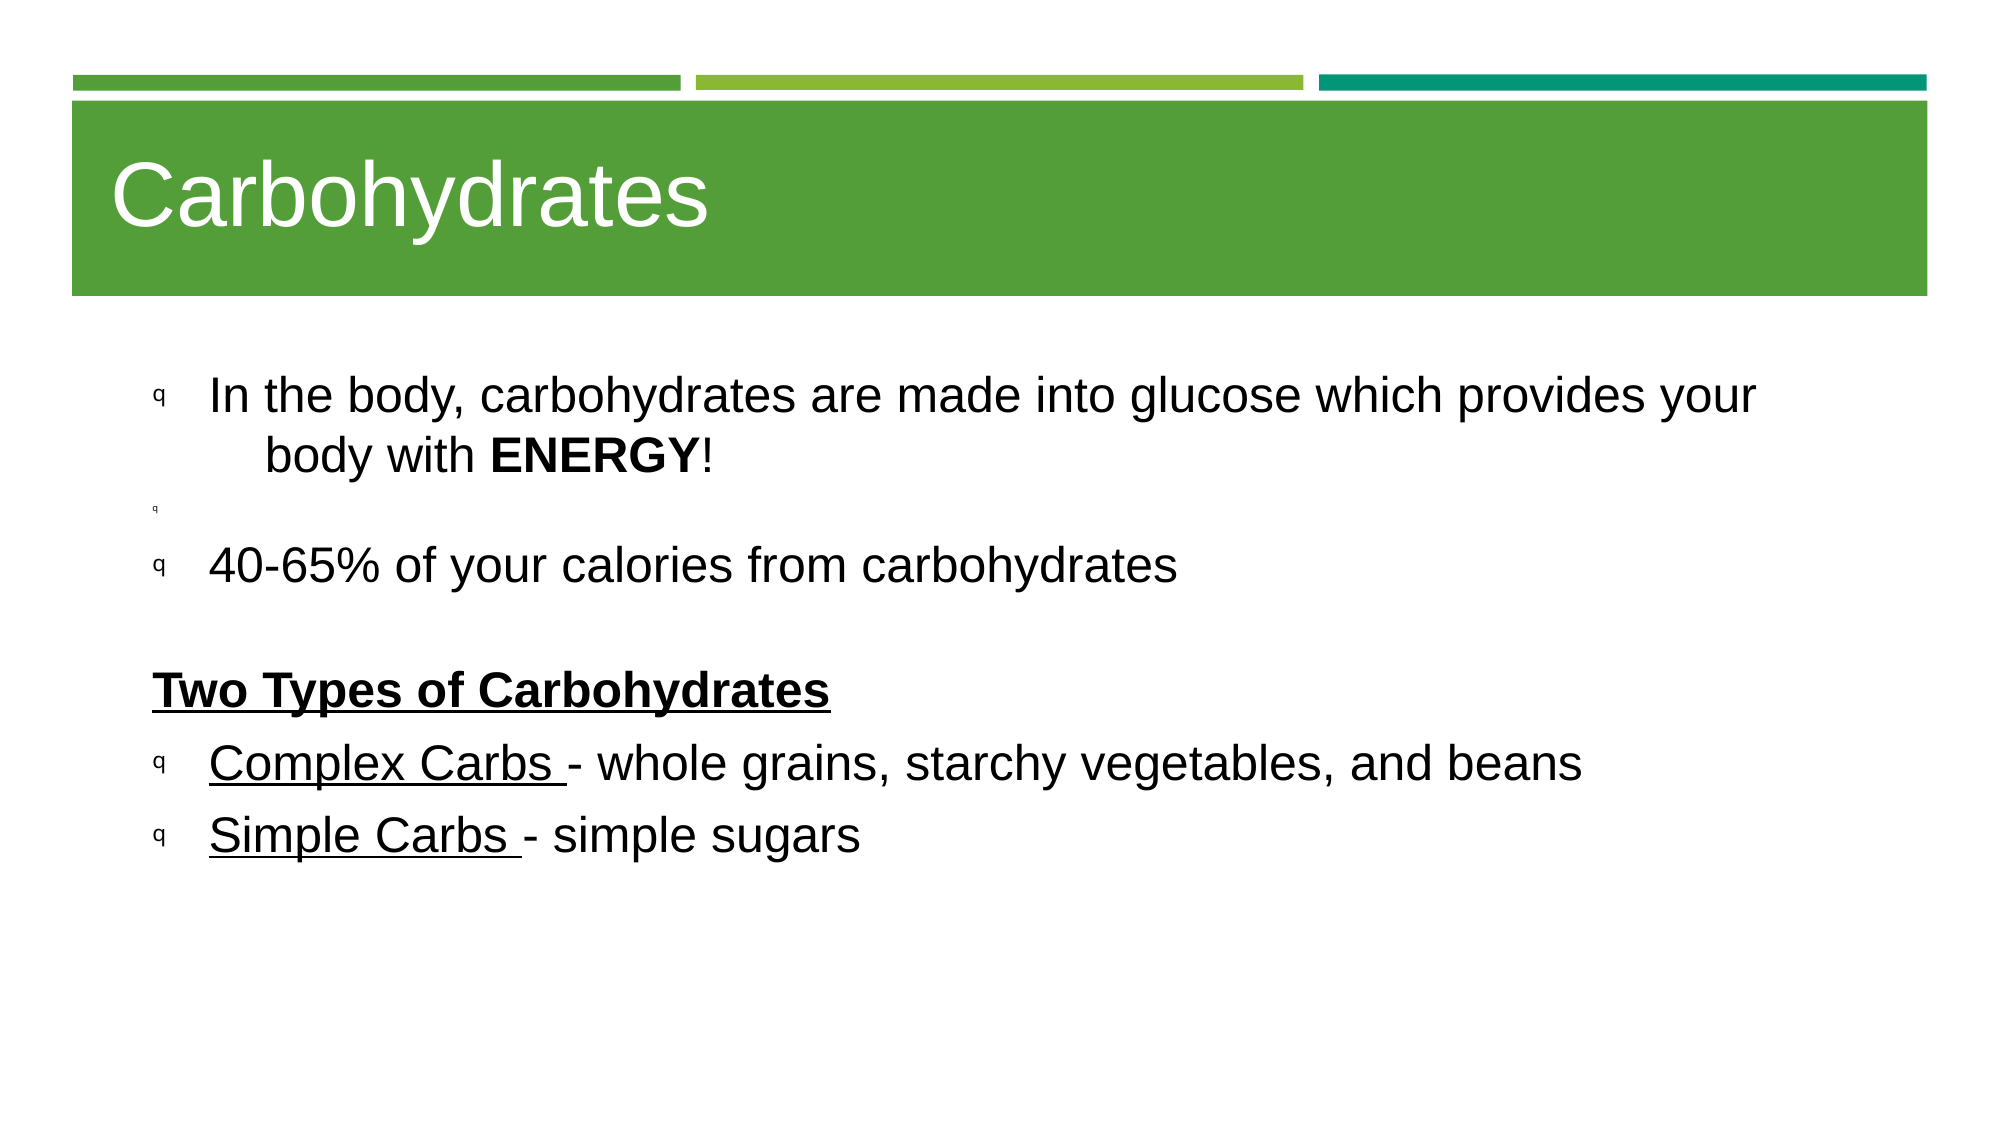

# Carbohydrates
In the body, carbohydrates are made into glucose which provides your body with ENERGY!
40-65% of your calories from carbohydrates
Two Types of Carbohydrates
Complex Carbs - whole grains, starchy vegetables, and beans
Simple Carbs - simple sugars